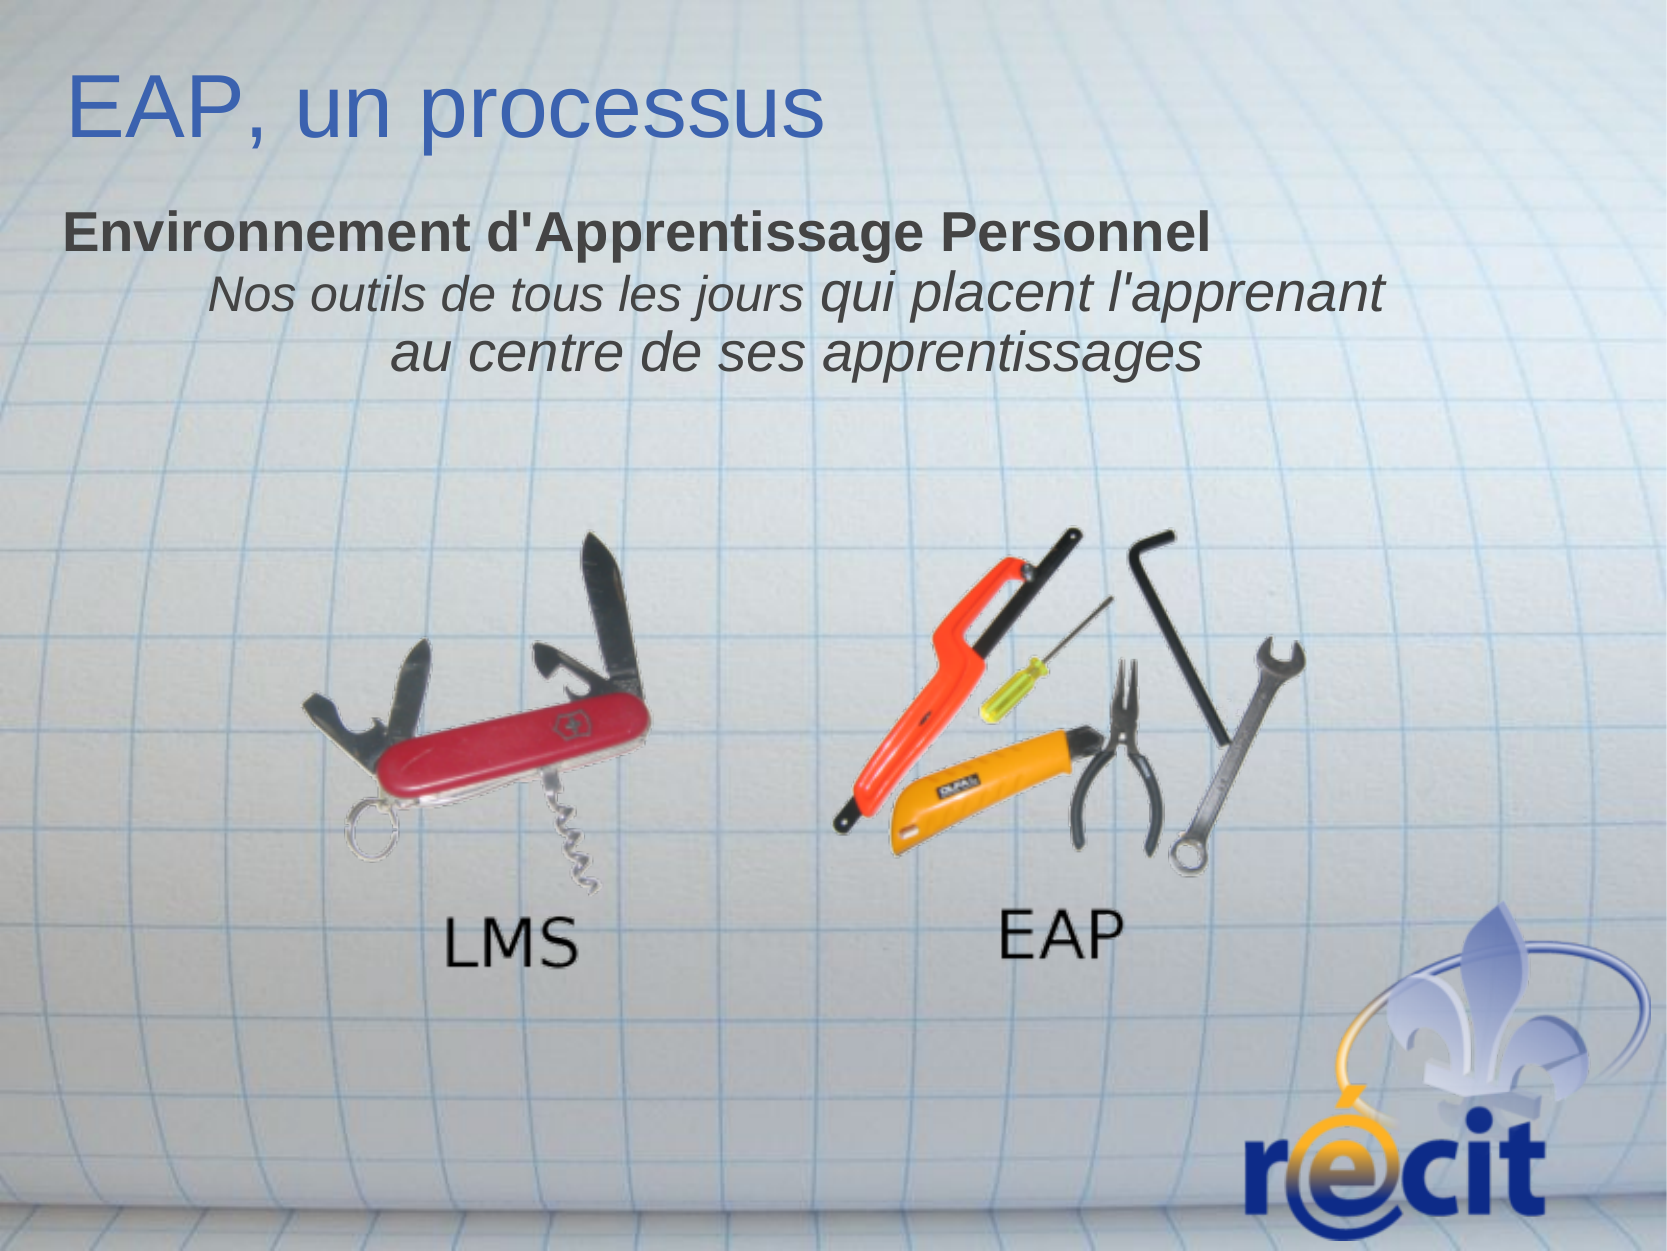

# EAP, un processus
Environnement d'Apprentissage Personnel
 Nos outils de tous les jours qui placent l'apprenant
au centre de ses apprentissages